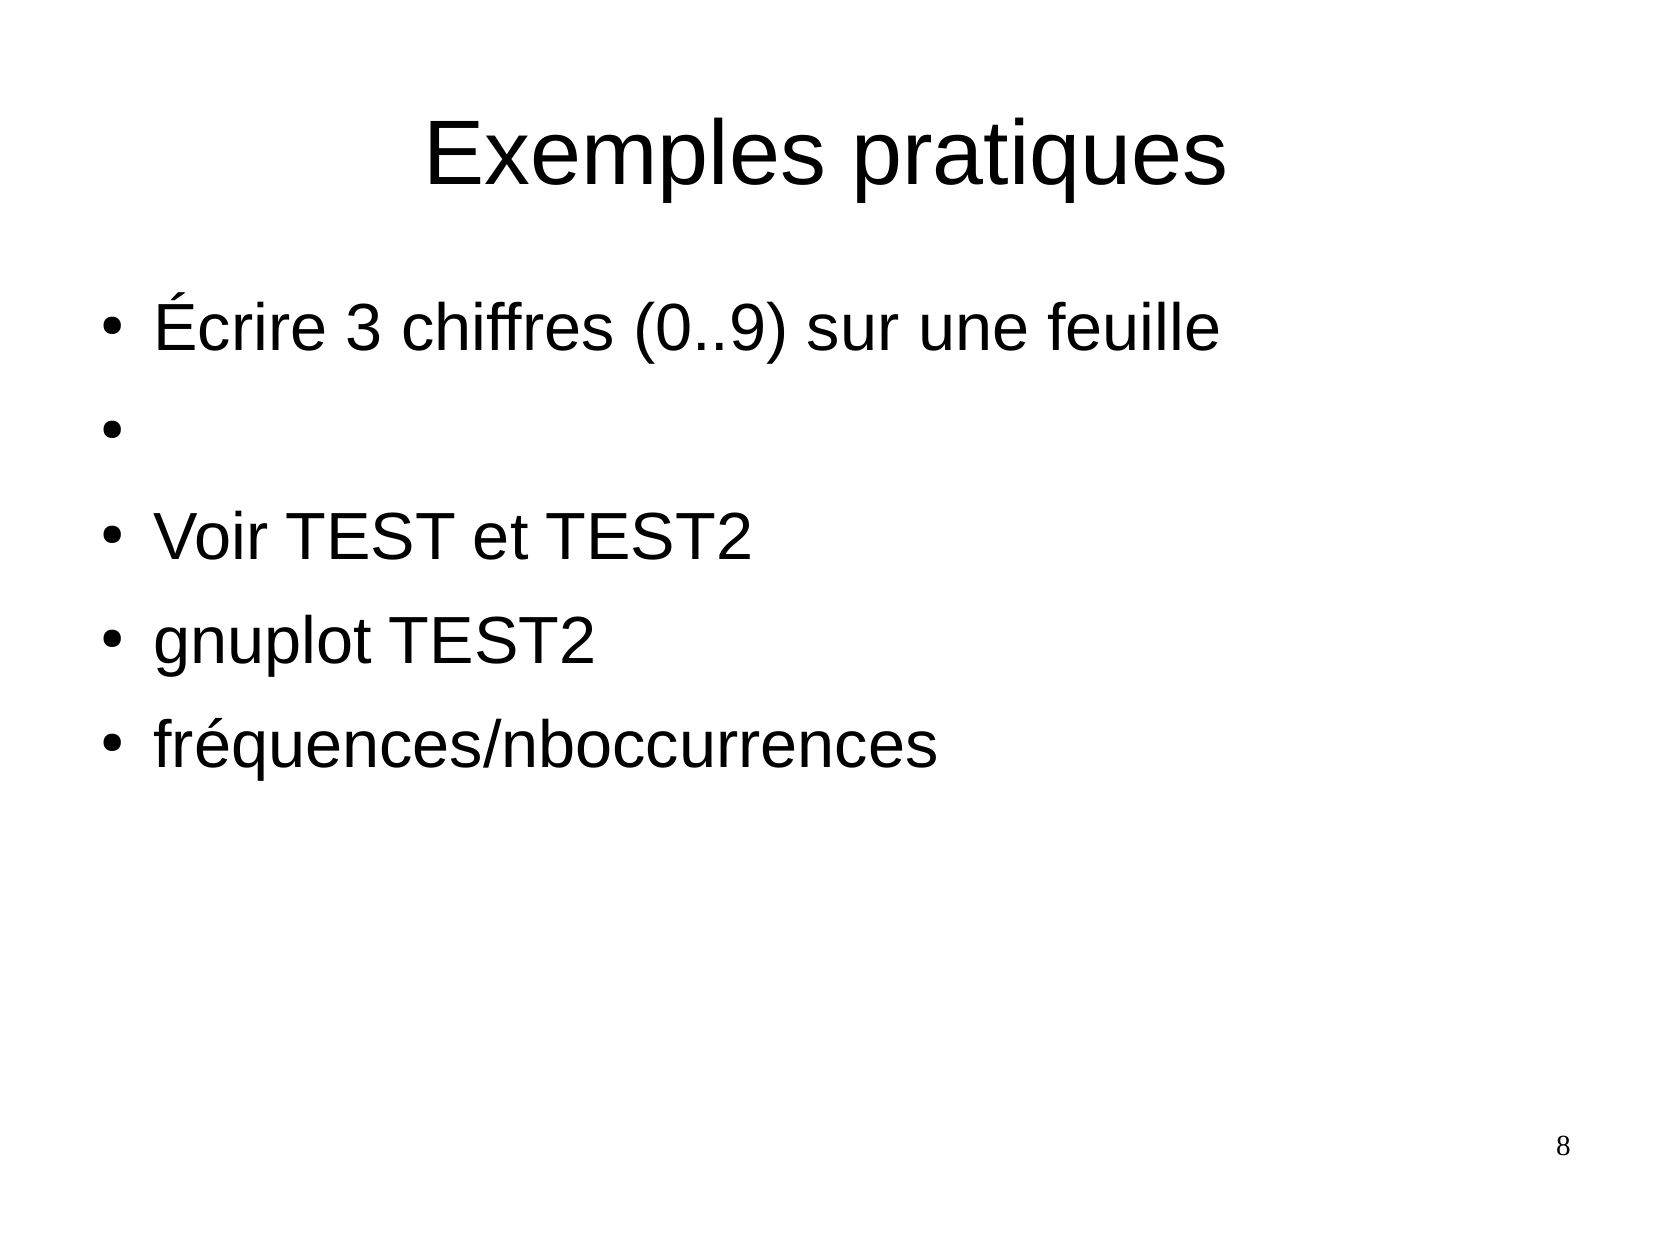

# Exemples pratiques
Écrire 3 chiffres (0..9) sur une feuille
Voir TEST et TEST2
gnuplot TEST2
fréquences/nboccurrences
8